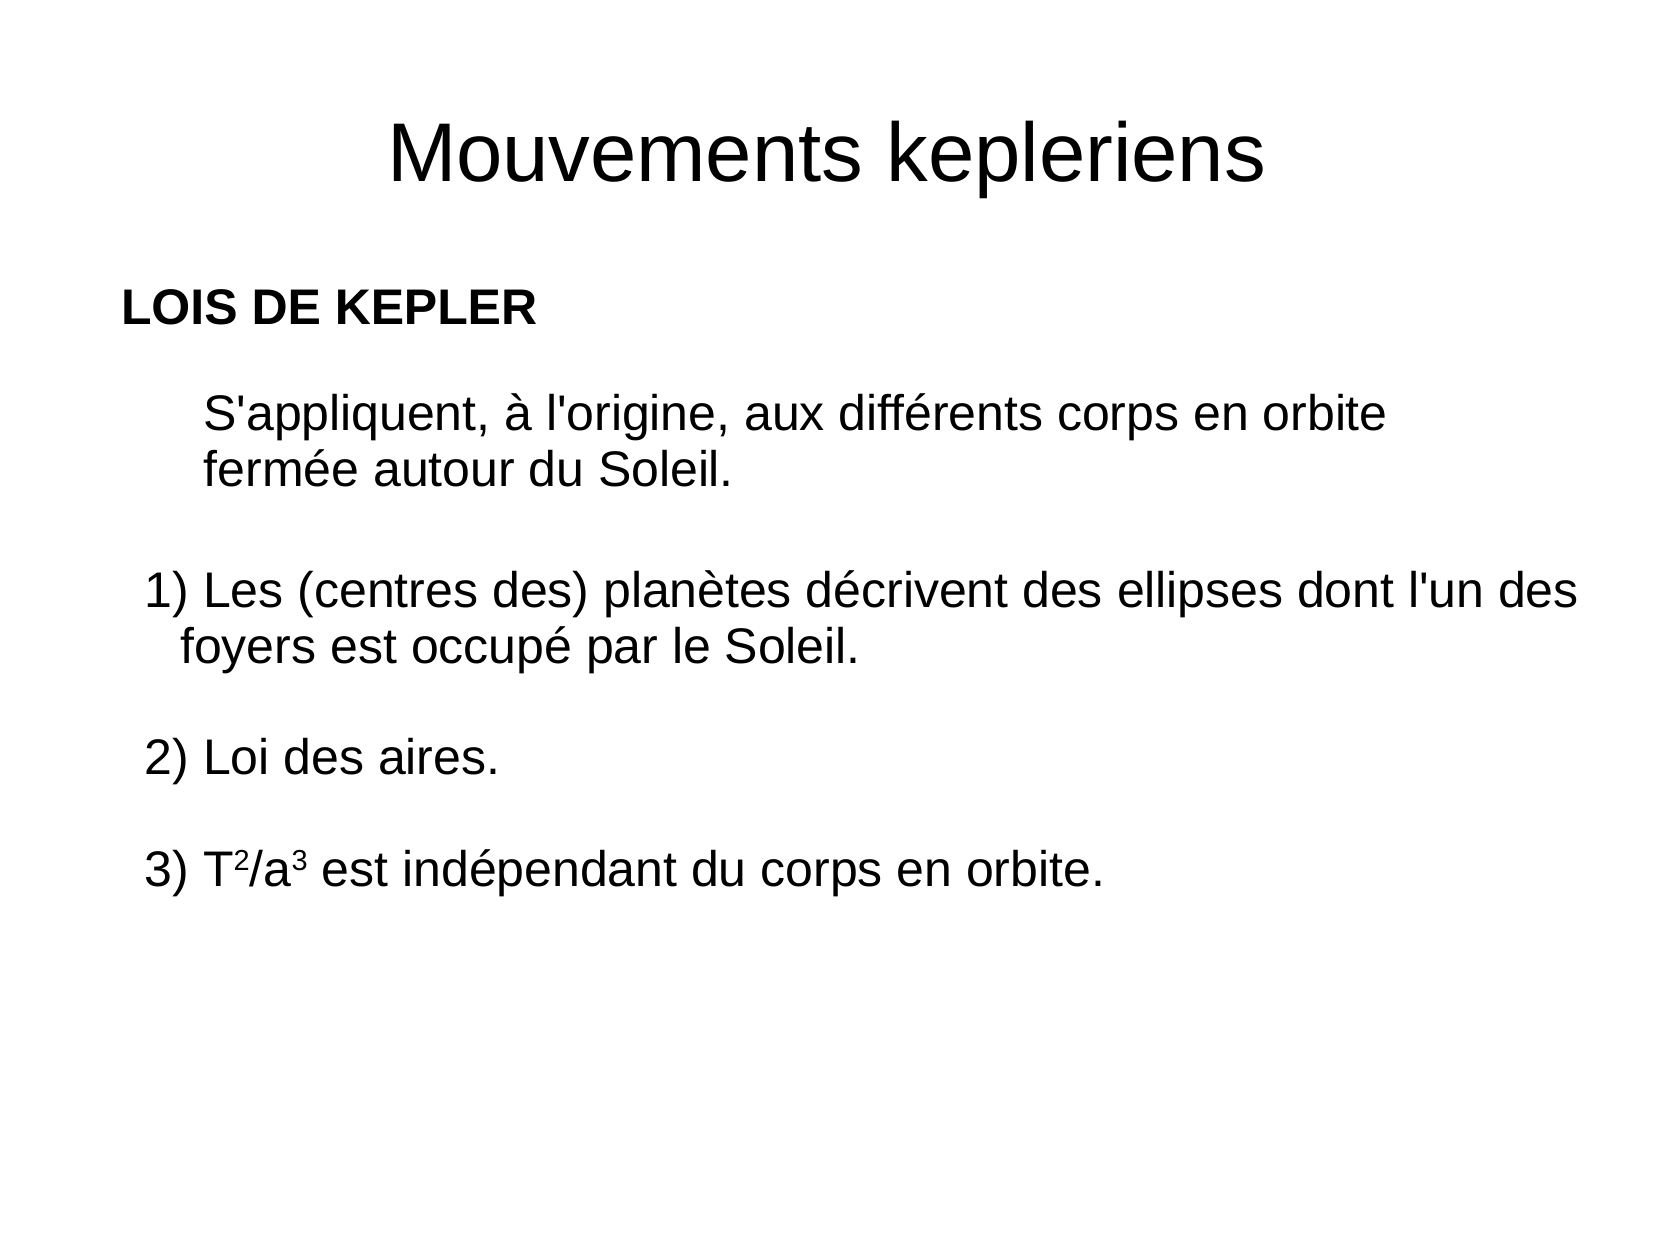

# Mouvements kepleriens
LOIS DE KEPLER
S'appliquent, à l'origine, aux différents corps en orbite
fermée autour du Soleil.
 Les (centres des) planètes décrivent des ellipses dont l'un des
foyers est occupé par le Soleil.
 Loi des aires.
 T2/a3 est indépendant du corps en orbite.